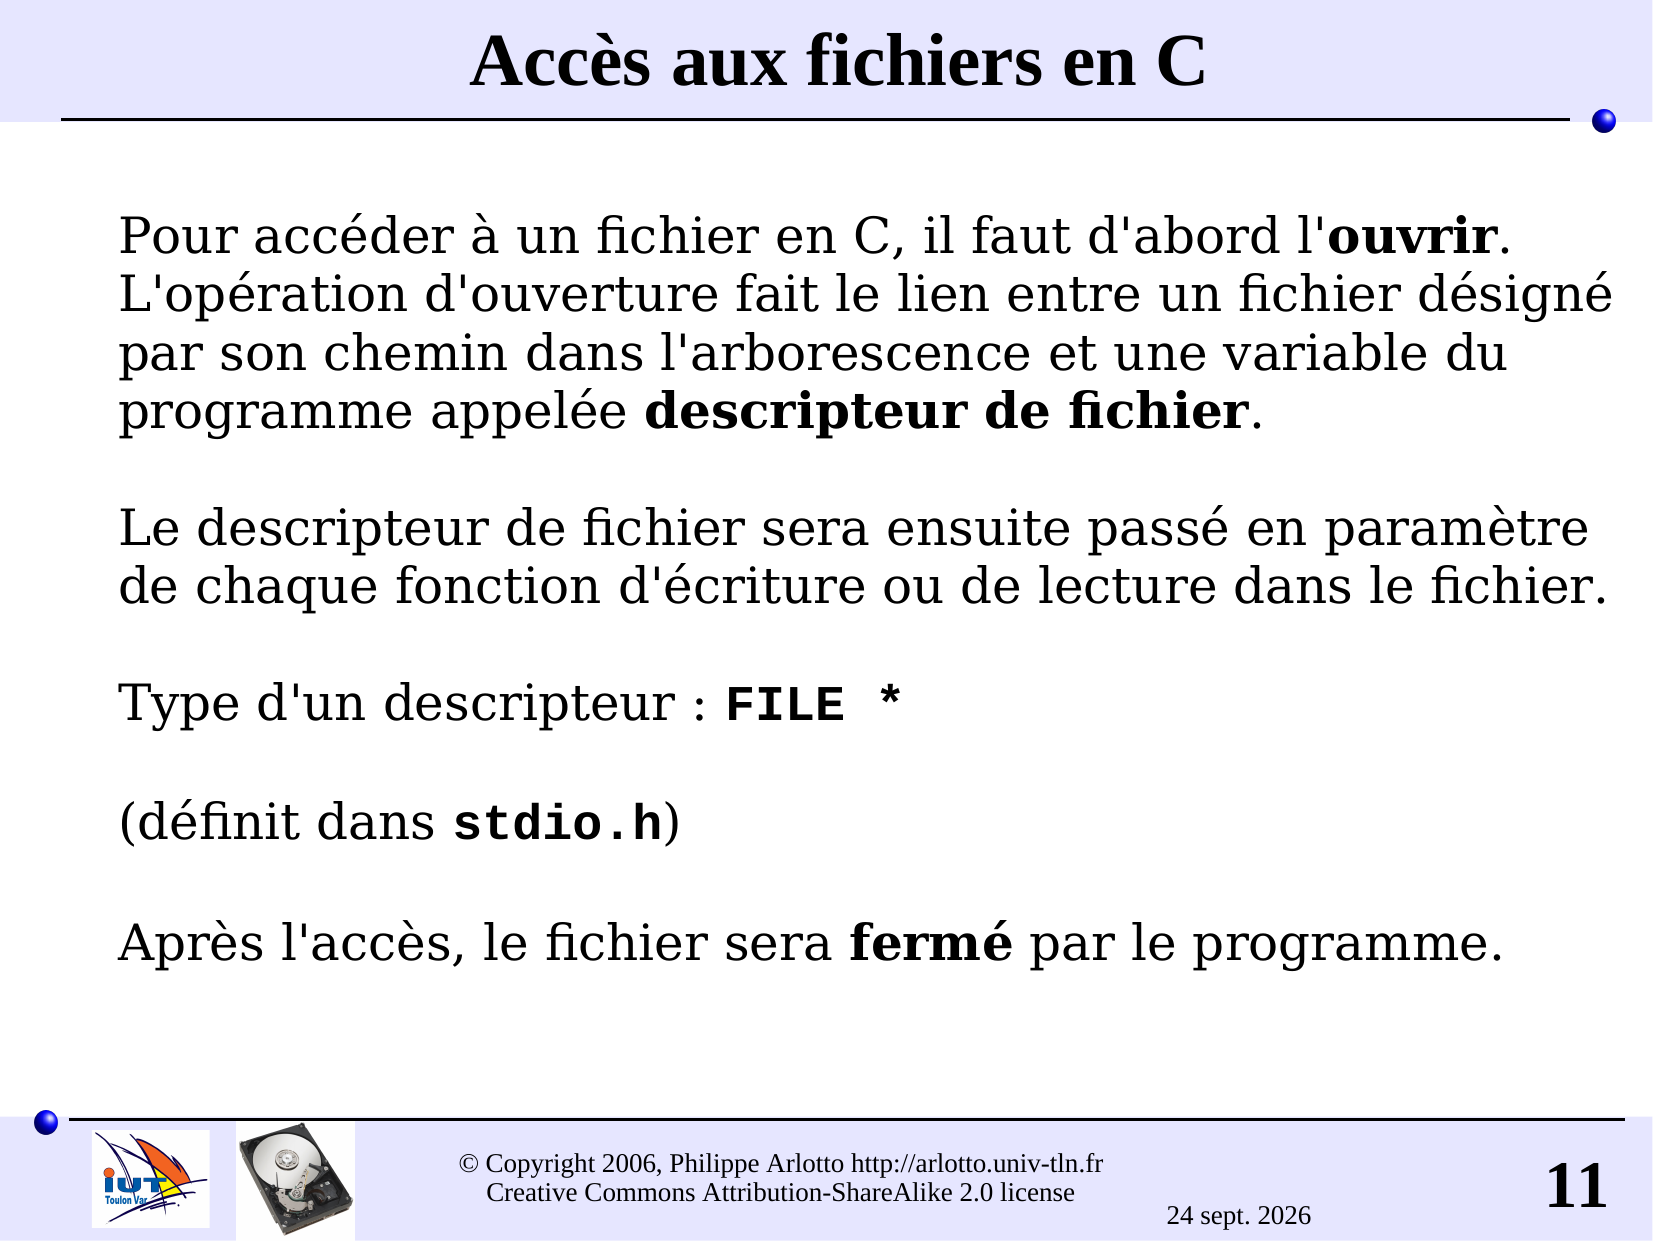

# Accès aux fichiers en C
Pour accéder à un fichier en C, il faut d'abord l'ouvrir.
L'opération d'ouverture fait le lien entre un fichier désigné
par son chemin dans l'arborescence et une variable du
programme appelée descripteur de fichier.
Le descripteur de fichier sera ensuite passé en paramètre
de chaque fonction d'écriture ou de lecture dans le fichier.
Type d'un descripteur : FILE *
(définit dans stdio.h)
Après l'accès, le fichier sera fermé par le programme.